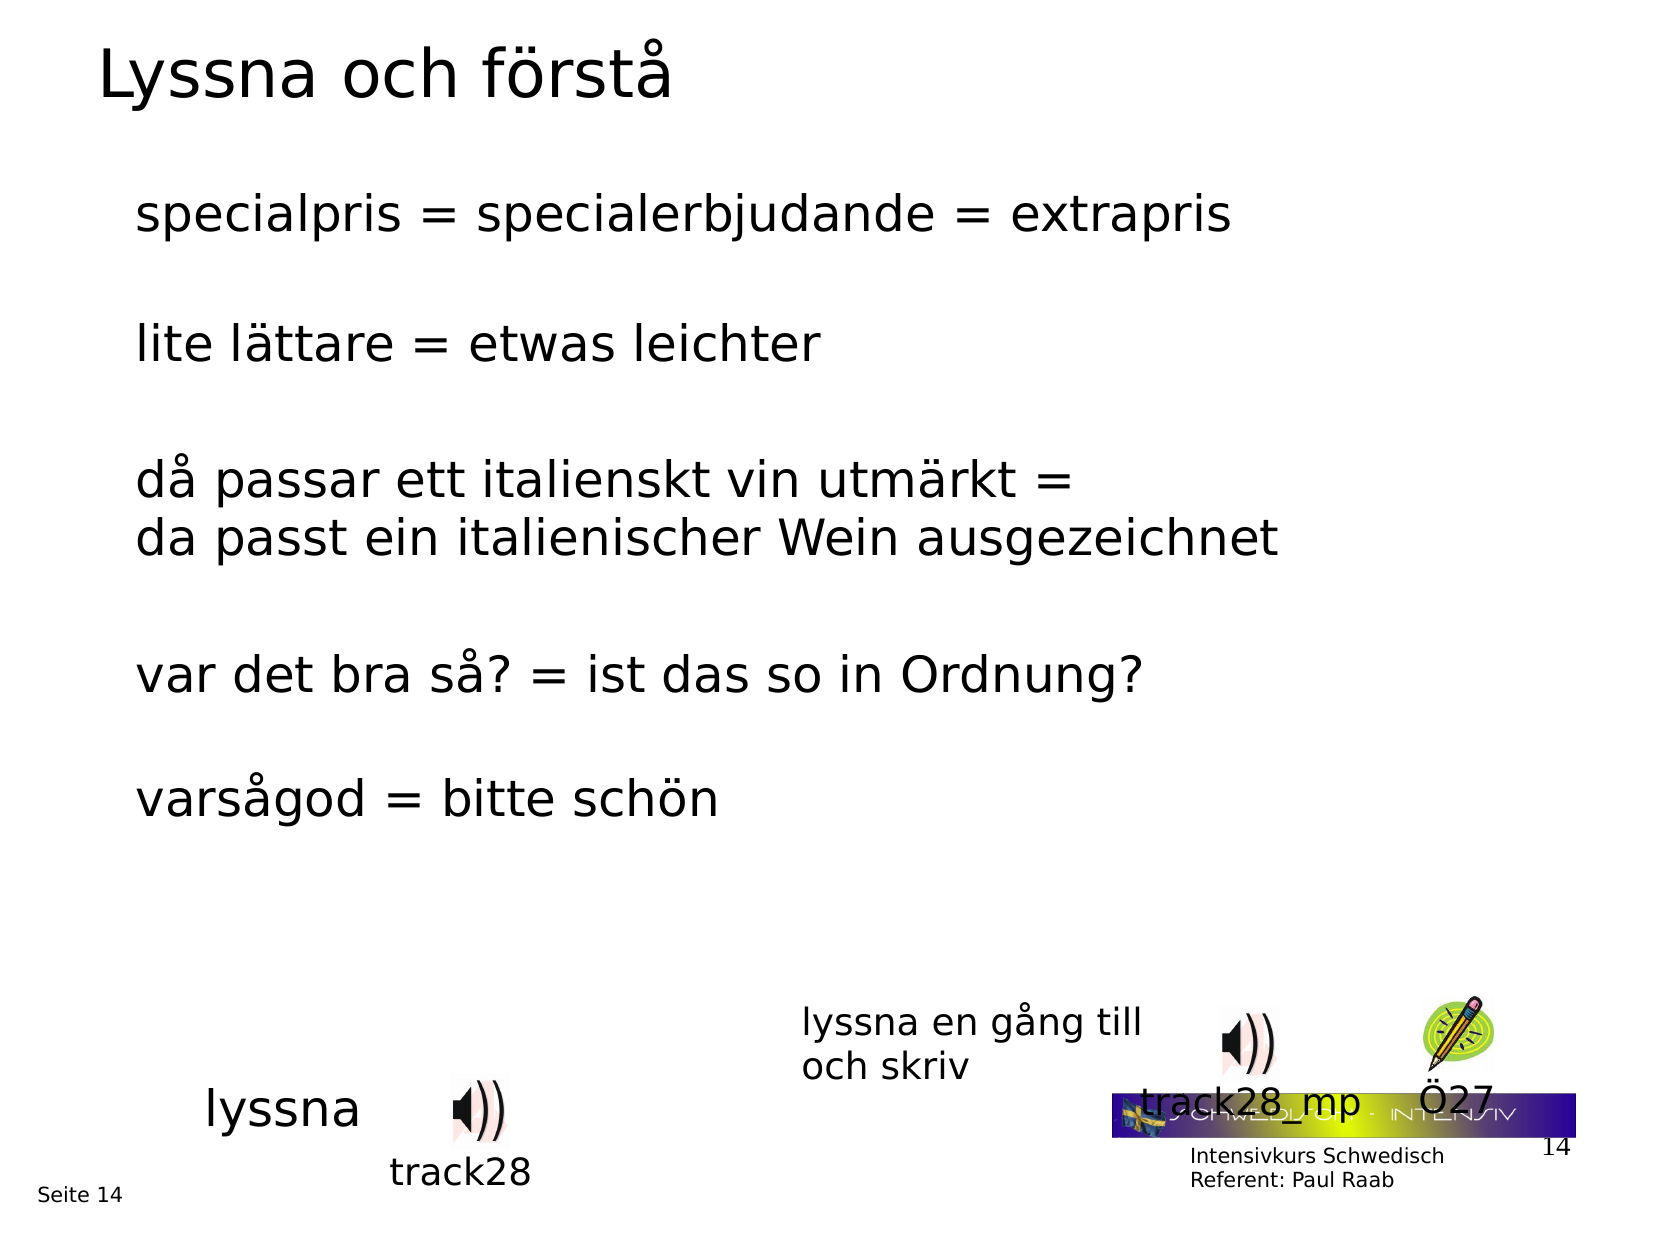

Lyssna och förstå
specialpris = specialerbjudande = extrapris
lite lättare = etwas leichter
då passar ett italienskt vin utmärkt =
da passt ein italienischer Wein ausgezeichnet
var det bra så? = ist das so in Ordnung?
varsågod = bitte schön
lyssna en gång till
och skriv
Ö27
lyssna
track28_mp
track28